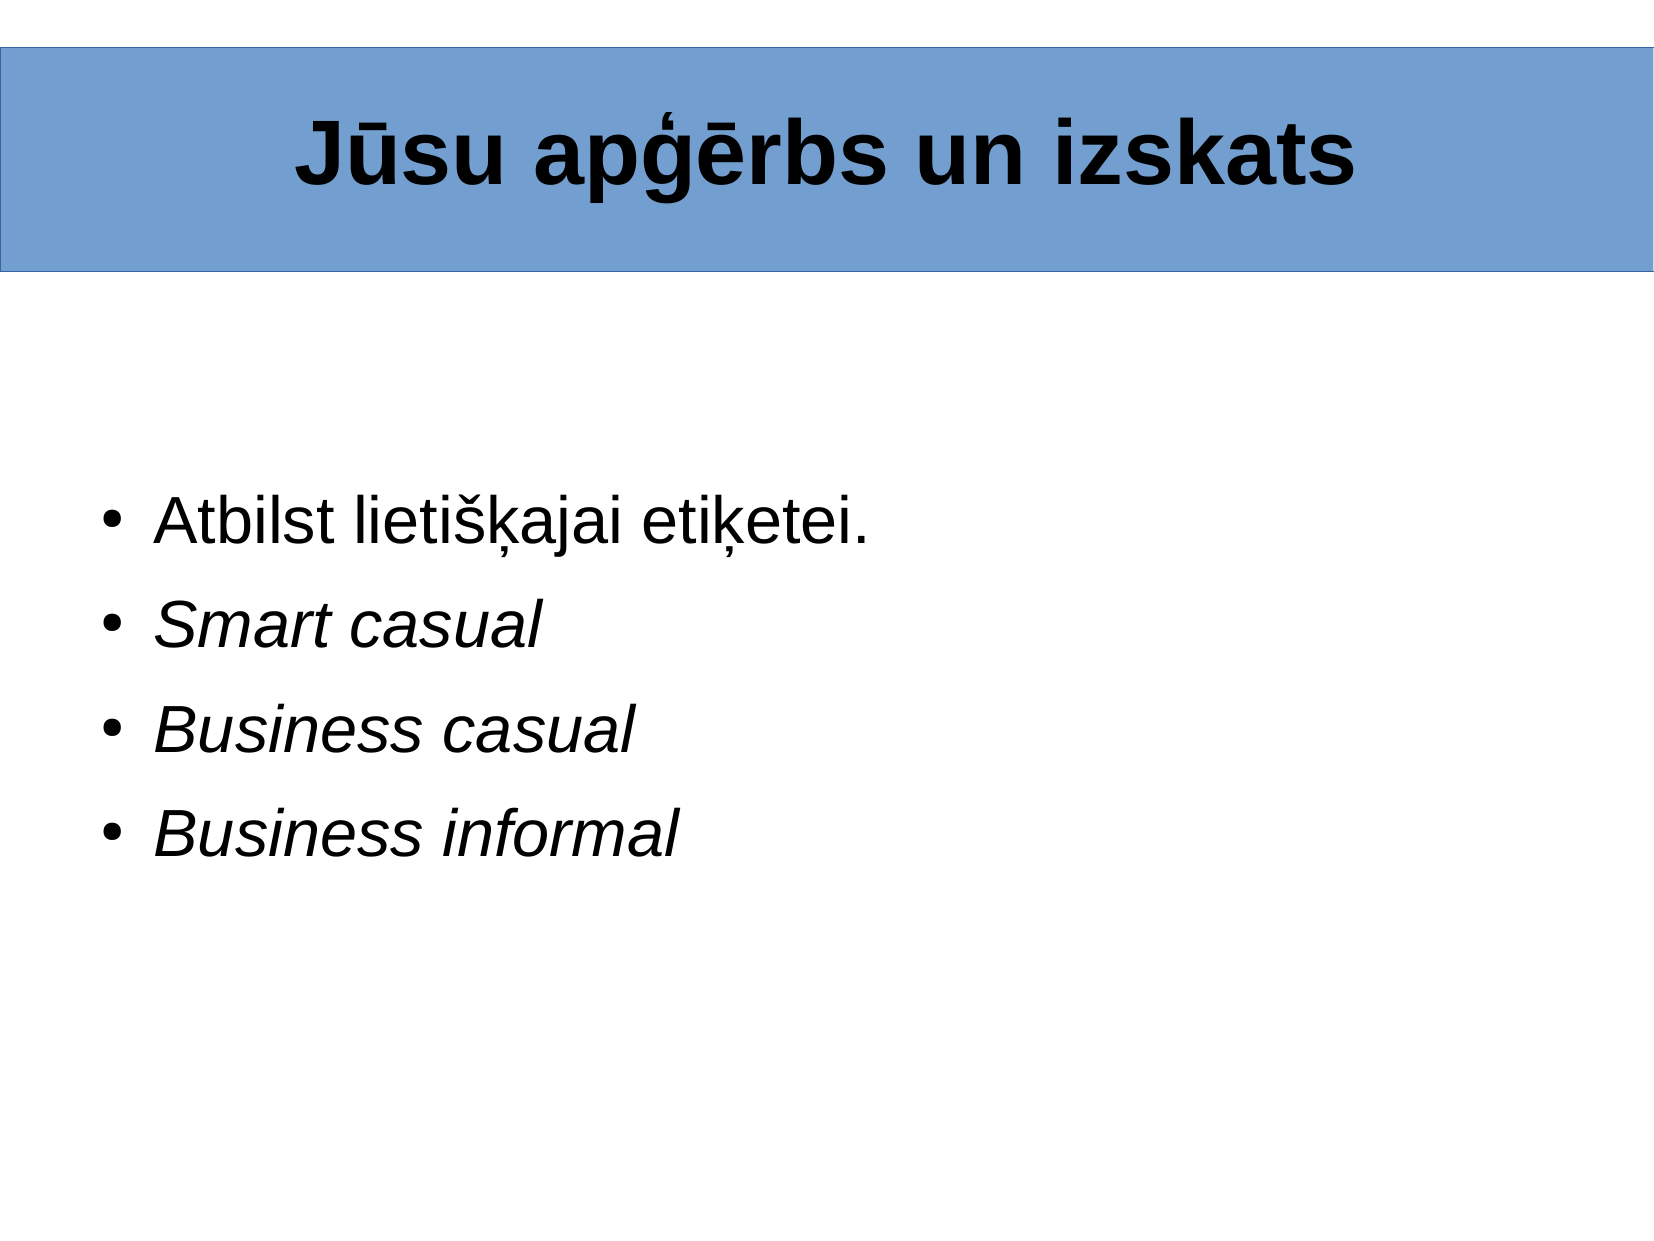

# Jūsu apģērbs un izskats
Atbilst lietišķajai etiķetei.
Smart casual
Business casual
Business informal